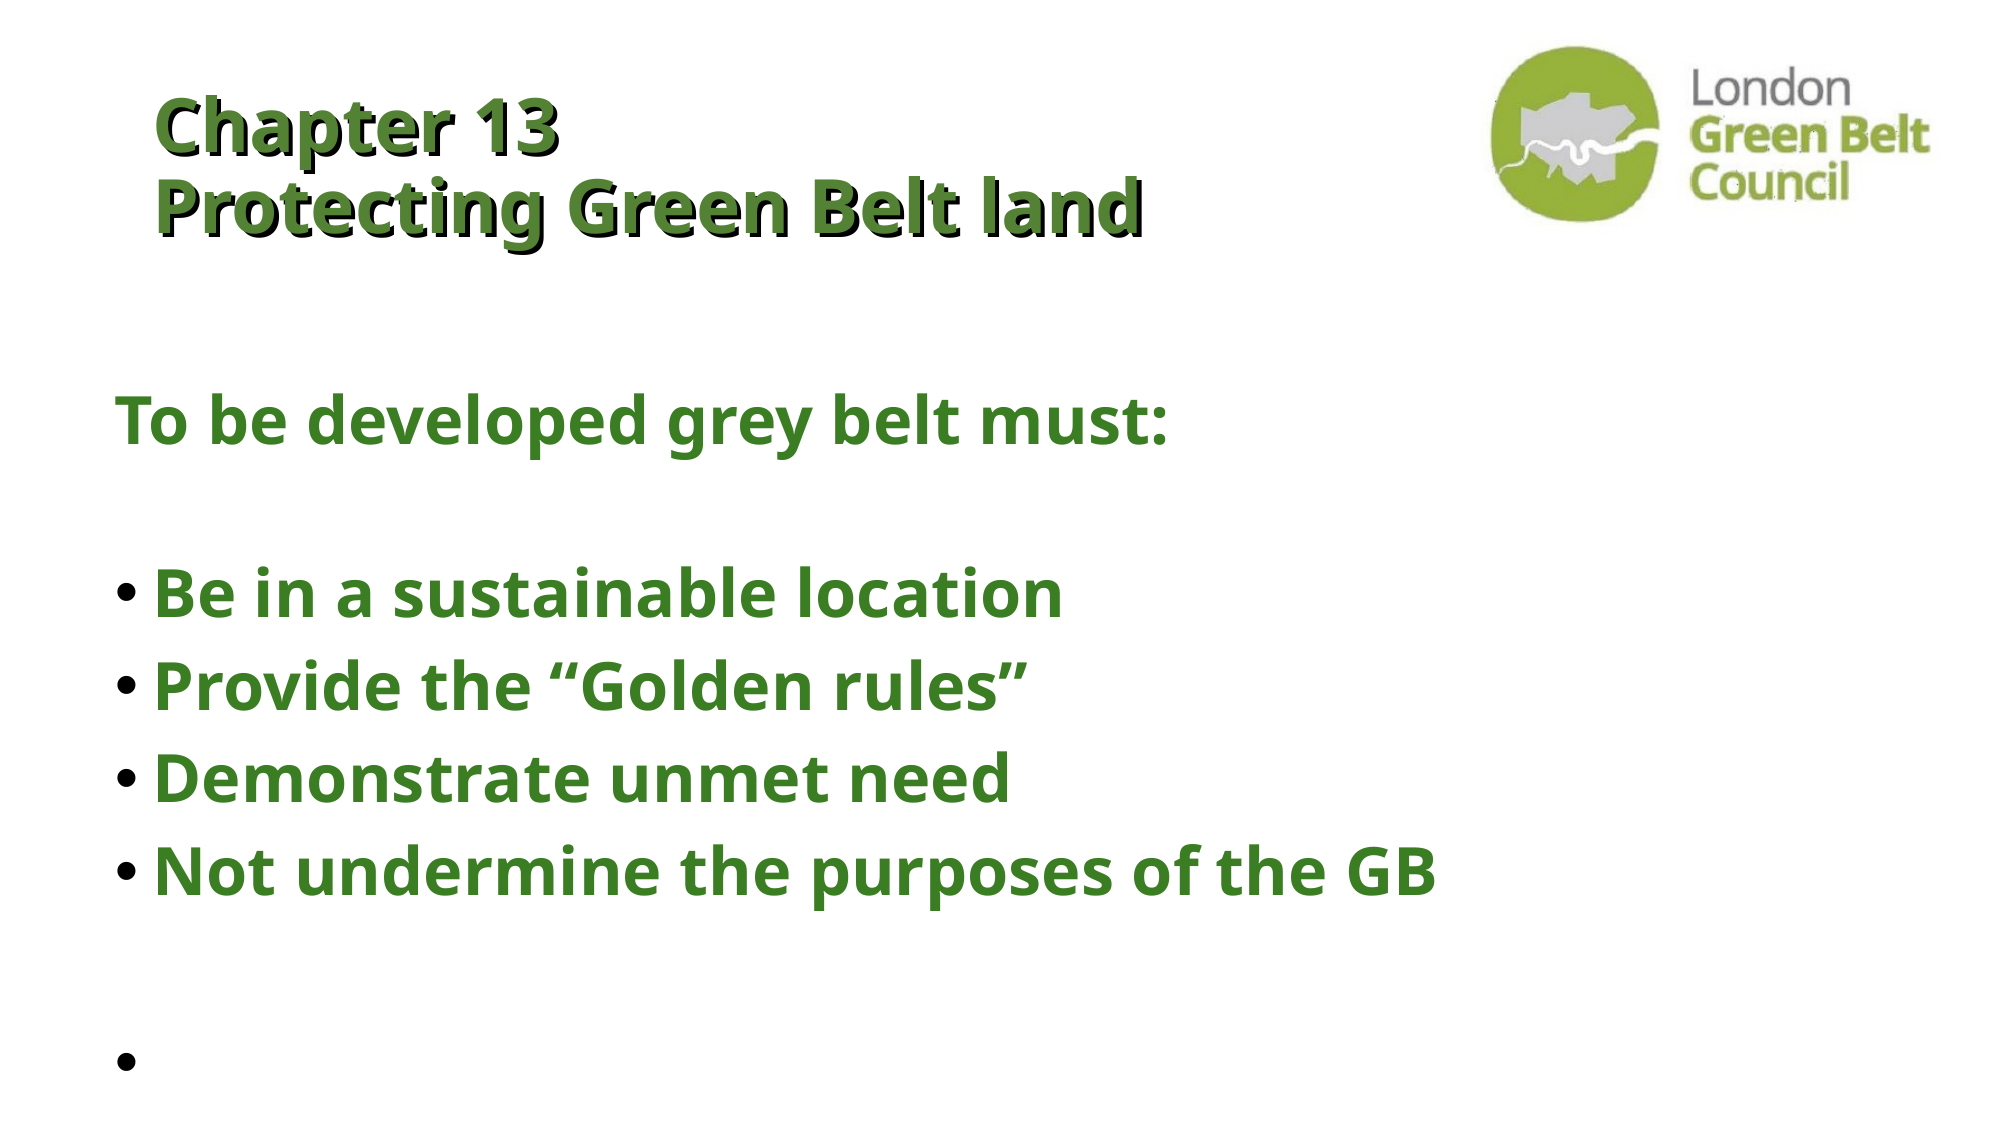

# Chapter 13 Protecting Green Belt land
To be developed grey belt must:
Be in a sustainable location
Provide the “Golden rules”
Demonstrate unmet need
Not undermine the purposes of the GB